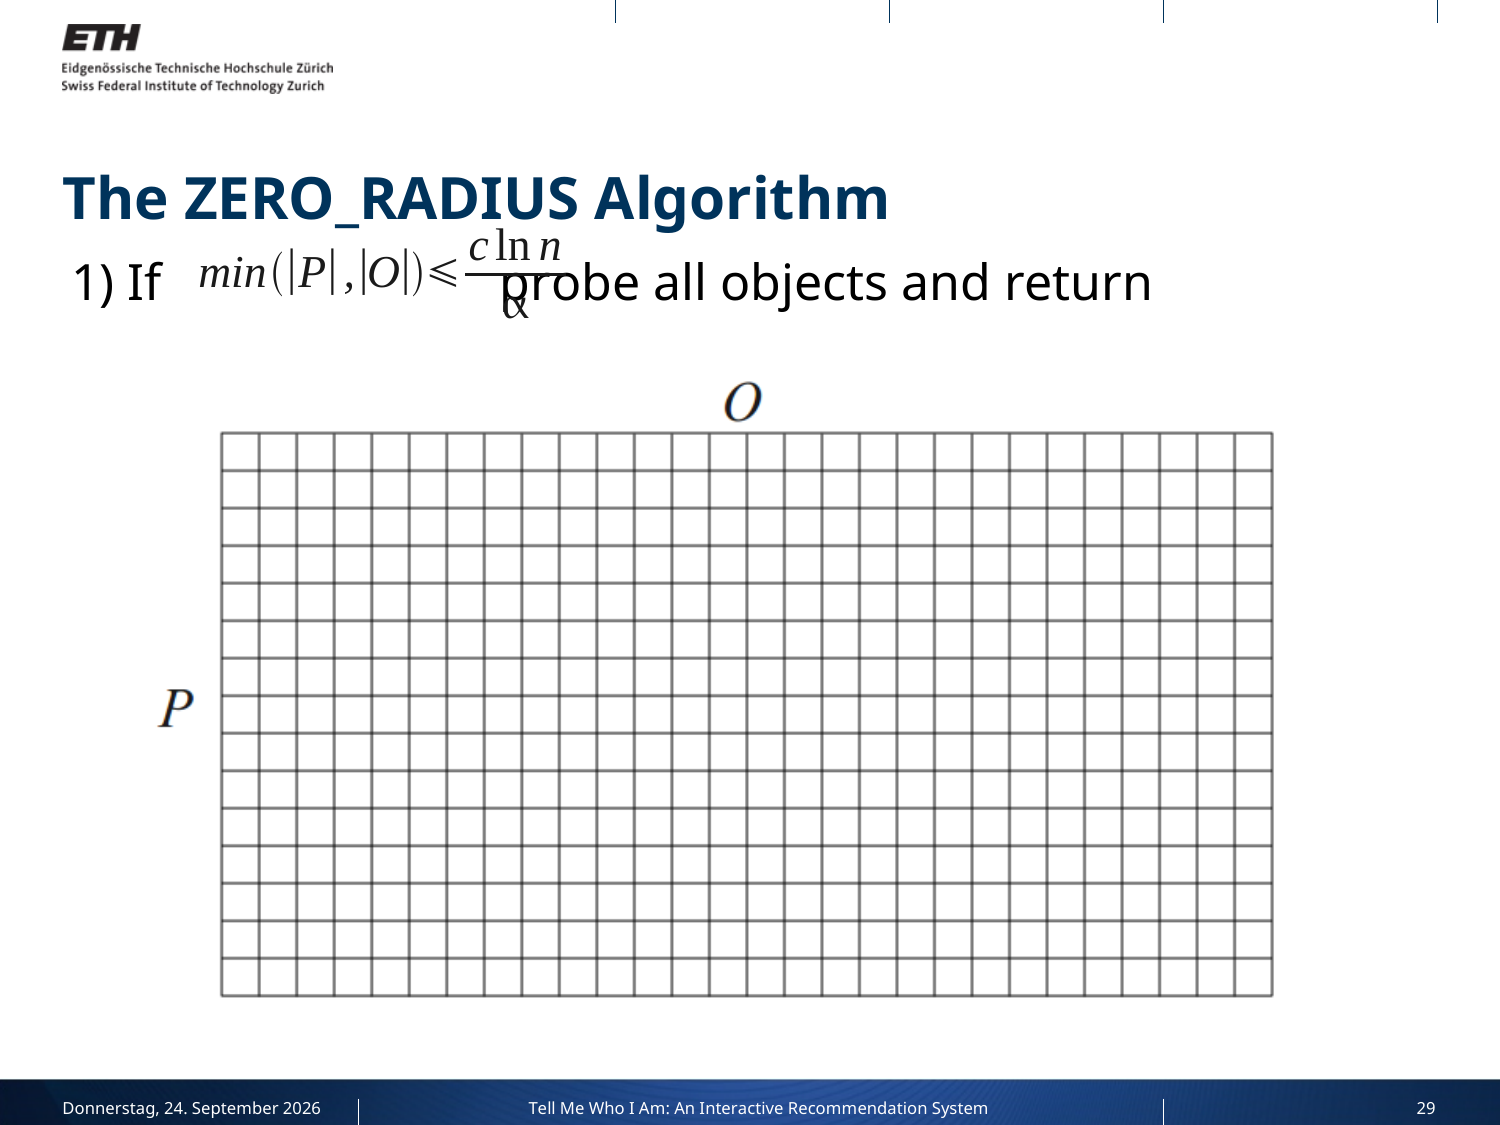

# The ZERO_RADIUS Algorithm
1) If probe all objects and return
29